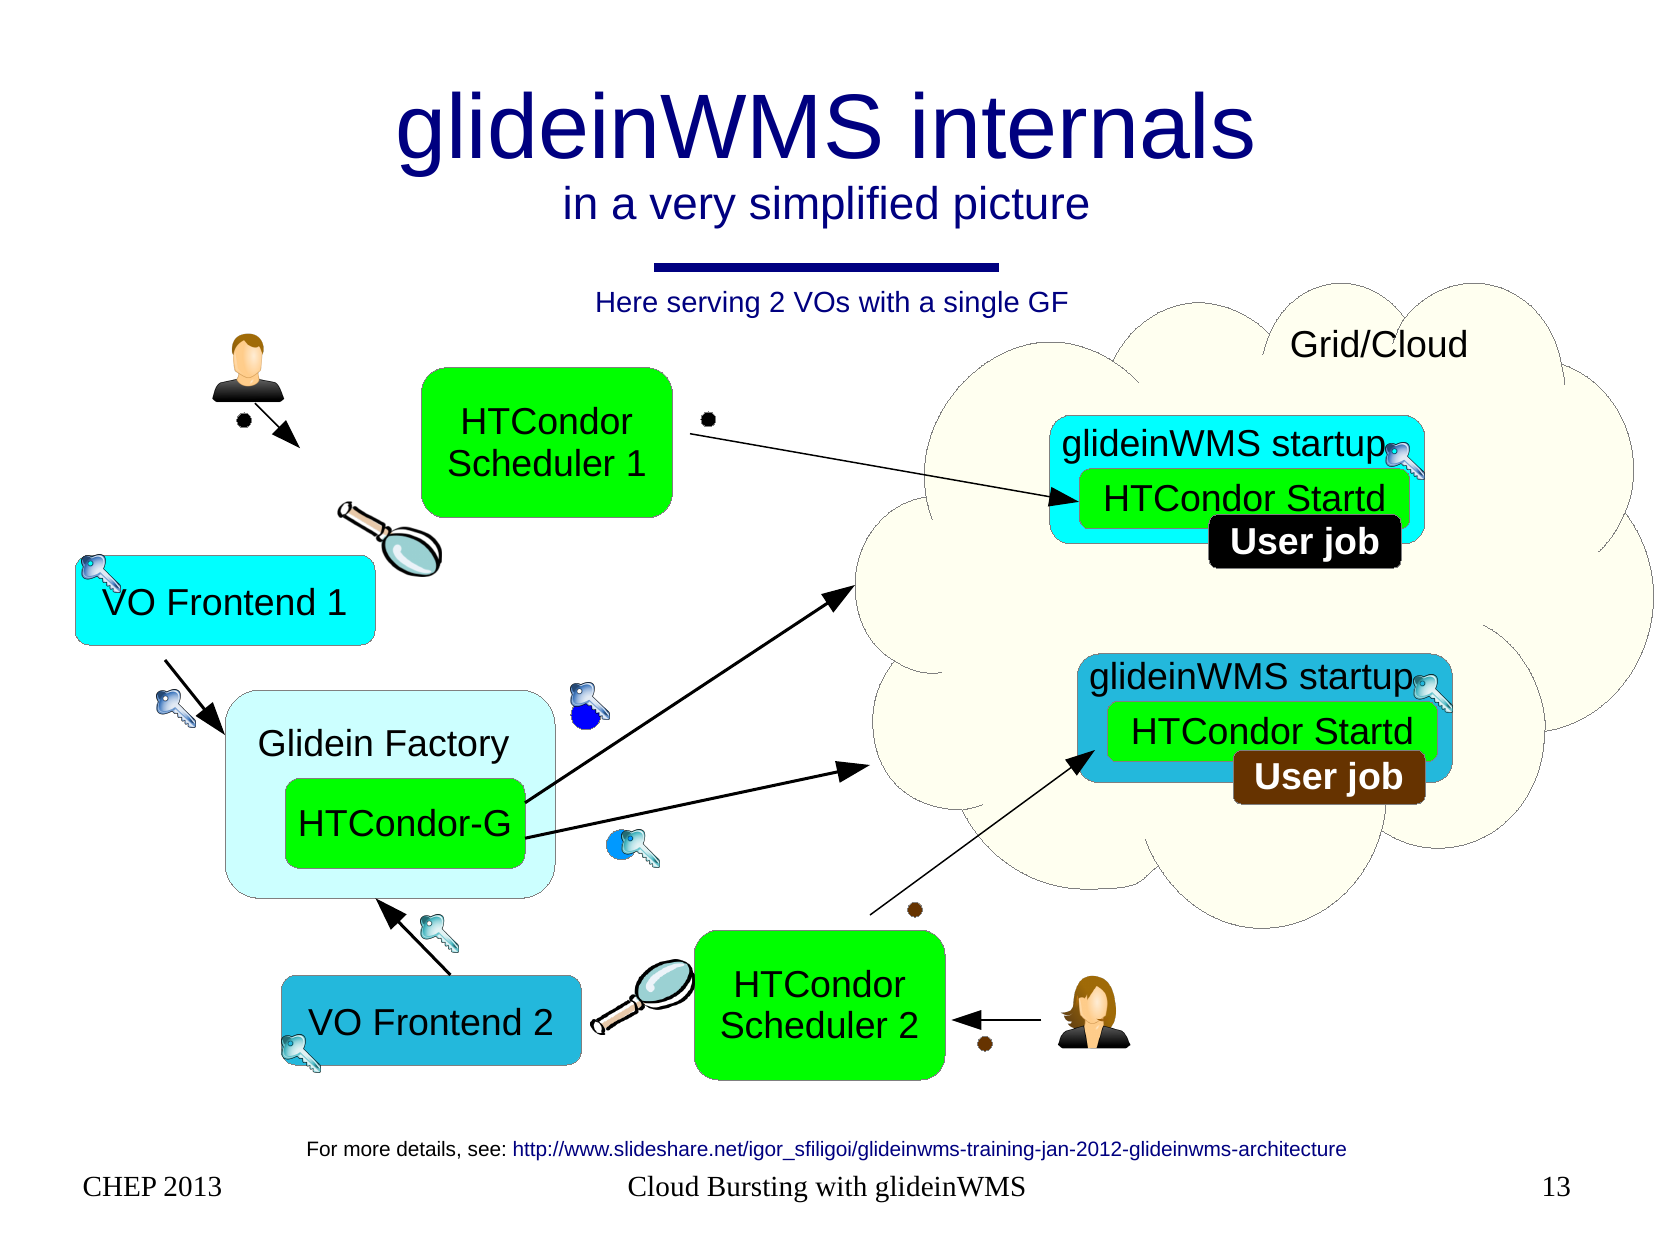

# glideinWMS internals in a very simplified picture
Here serving 2 VOs with a single GF
Grid/Cloud
HTCondor
Scheduler 1
glideinWMS startup
HTCondor Startd
User job
User job
VO Frontend 1
glideinWMS startup
Glidein Factory
HTCondor Startd
HTCondor-G
HTCondor
Scheduler 2
VO Frontend 2
For more details, see: http://www.slideshare.net/igor_sfiligoi/glideinwms-training-jan-2012-glideinwms-architecture
CHEP 2013
Cloud Bursting with glideinWMS
13